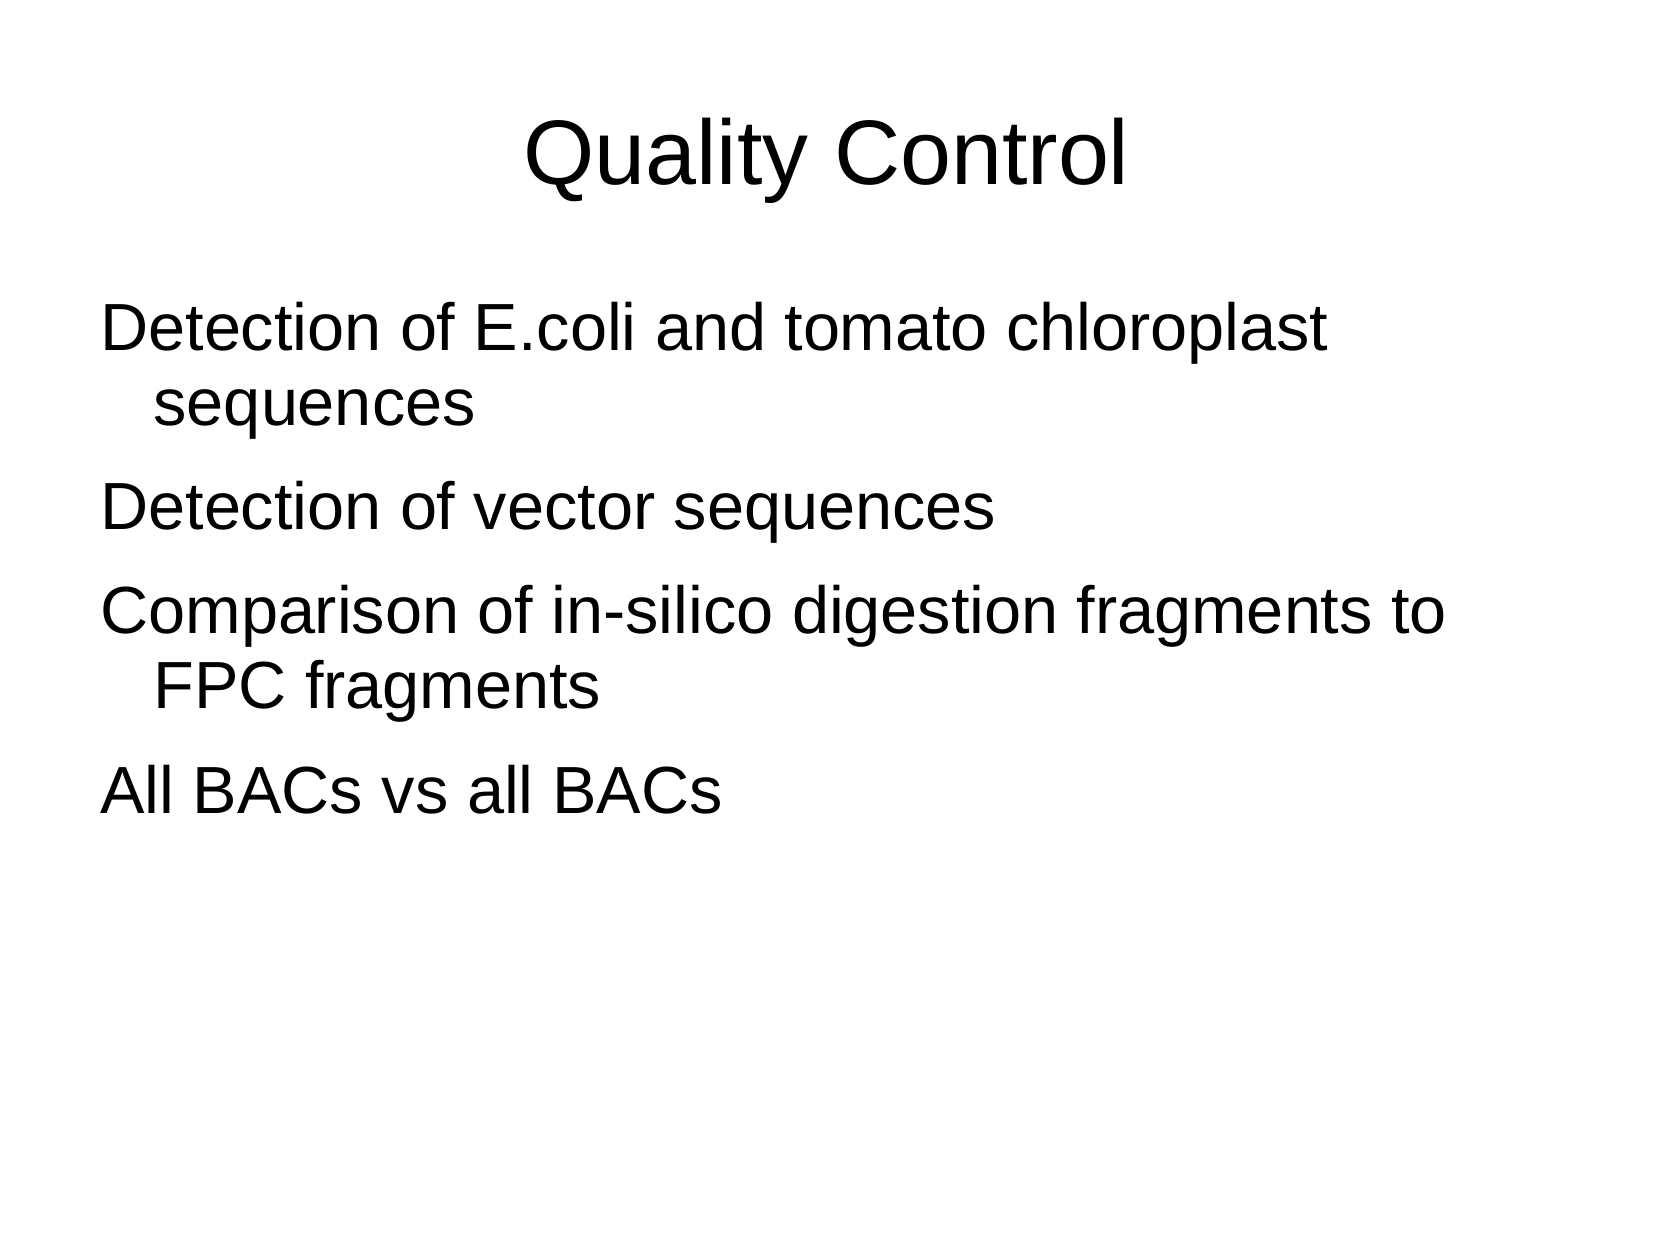

# Quality Control
Detection of E.coli and tomato chloroplast sequences
Detection of vector sequences
Comparison of in-silico digestion fragments to FPC fragments
All BACs vs all BACs